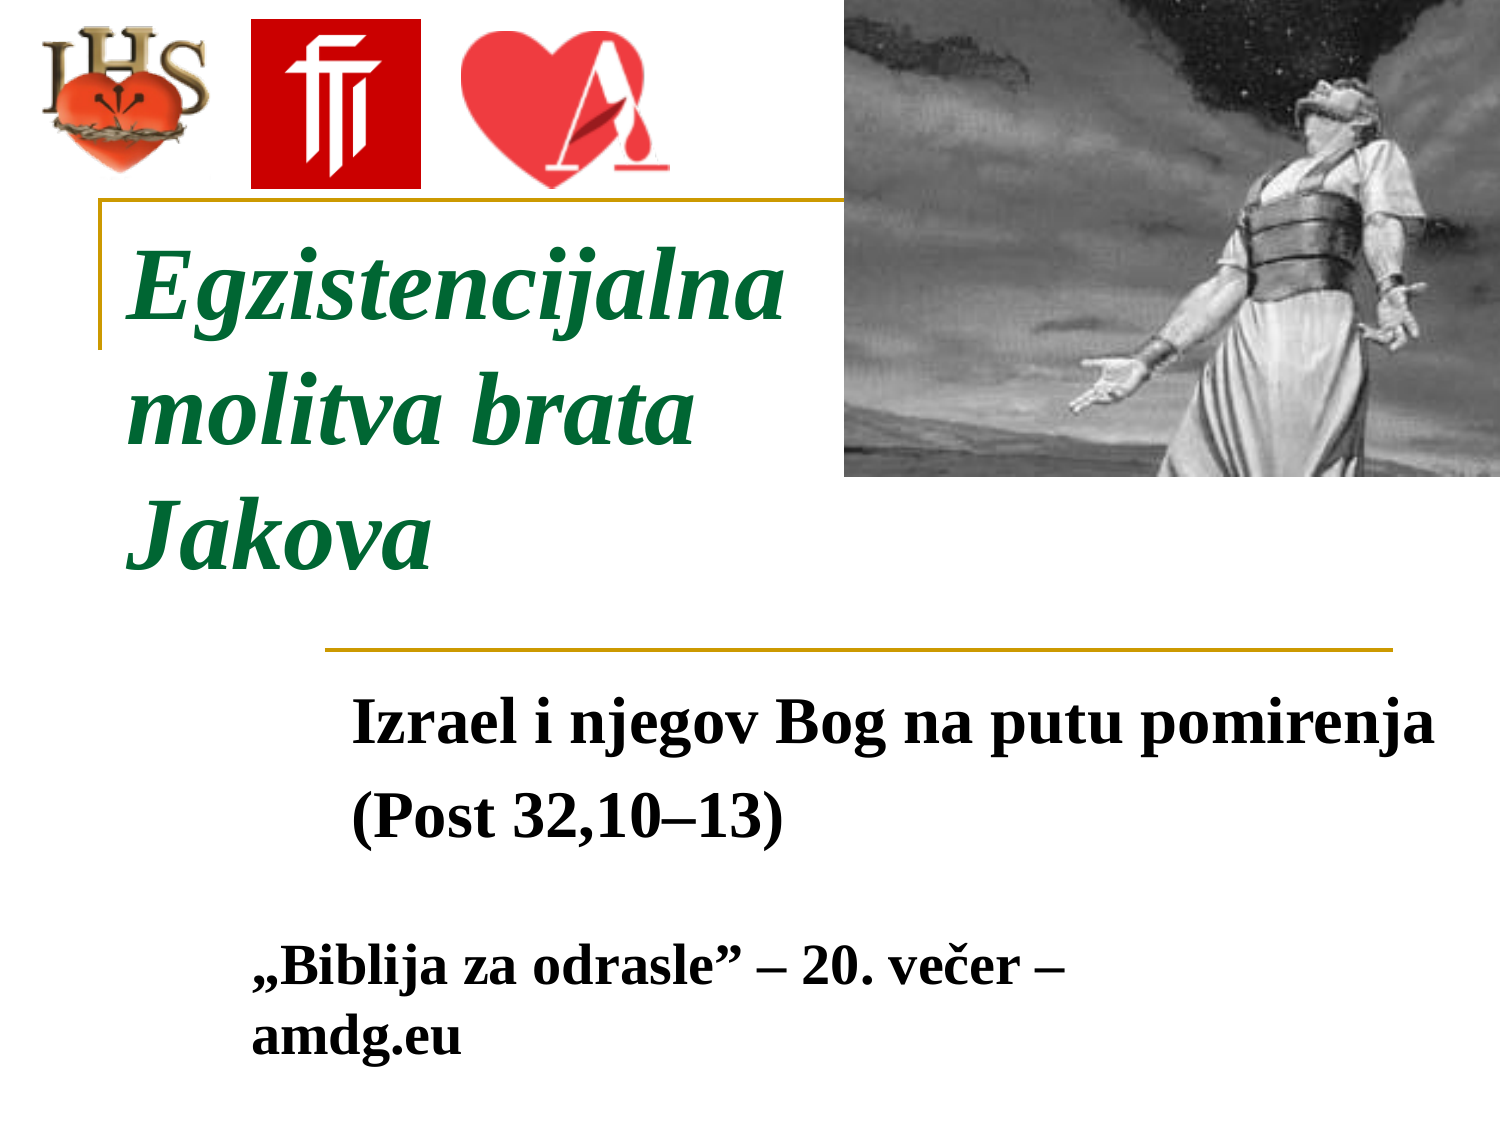

# Egzistencijalna molitva brata Jakova
Izrael i njegov Bog na putu pomirenja
(Post 32,10–13)
„Biblija za odrasle” – 20. večer – amdg.eu